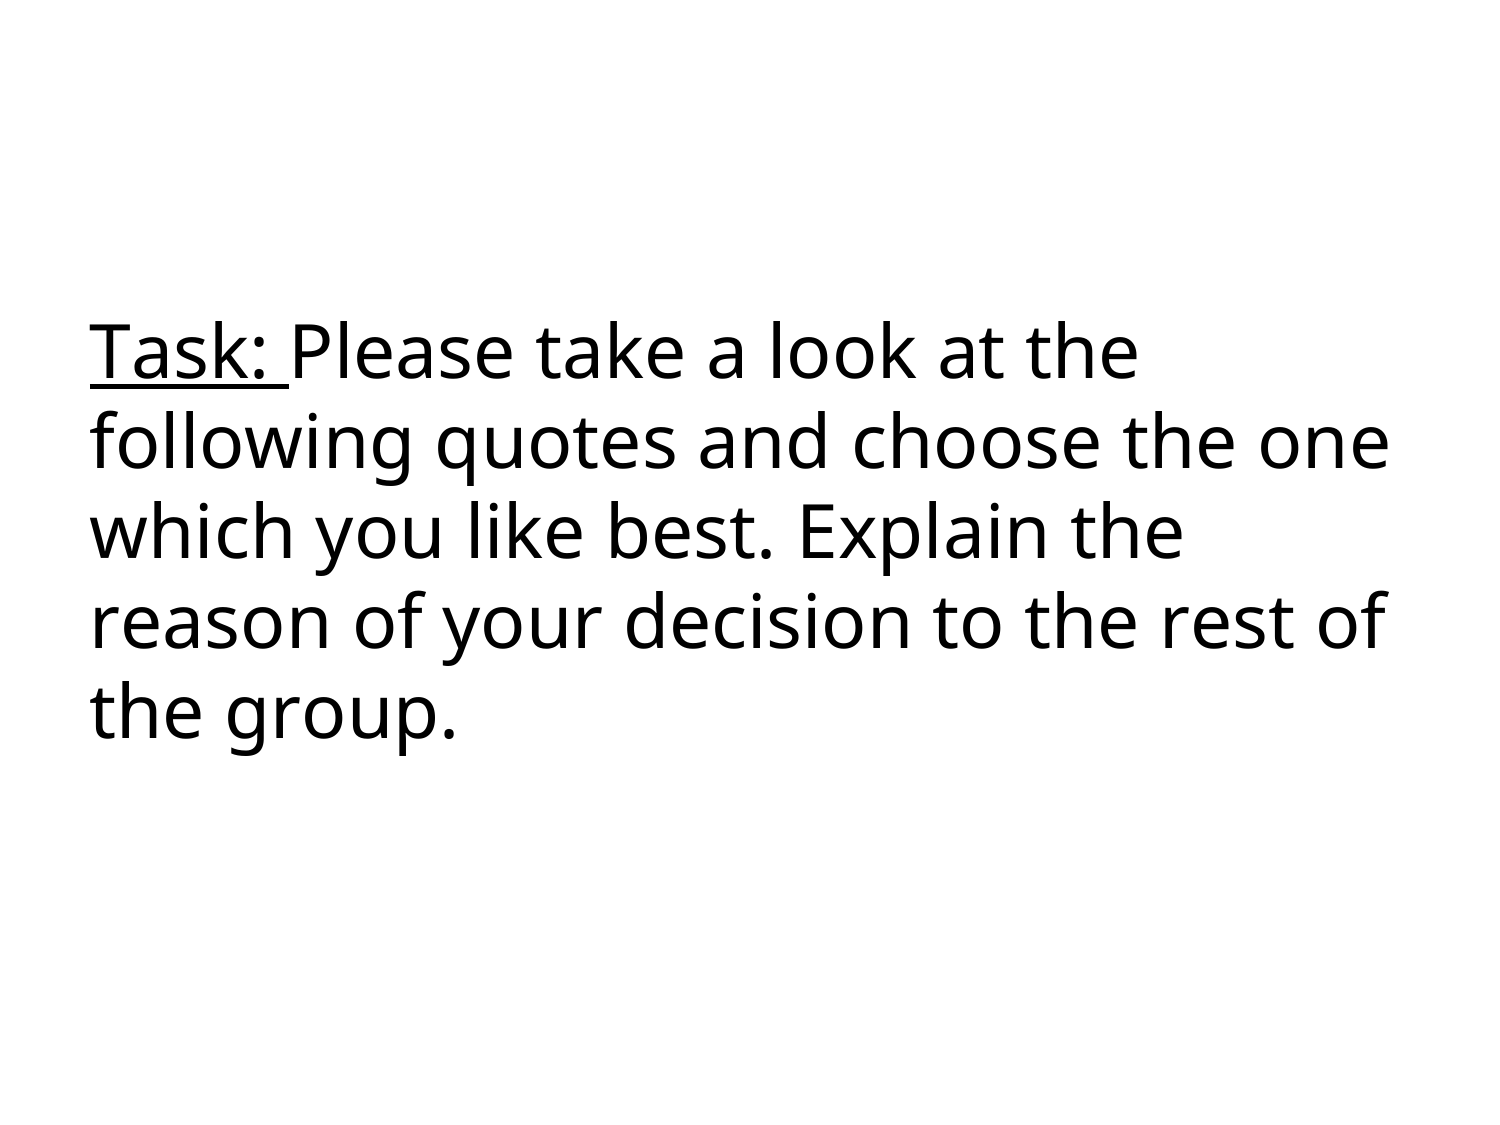

# Task: Please take a look at the following quotes and choose the one which you like best. Explain the reason of your decision to the rest of the group.